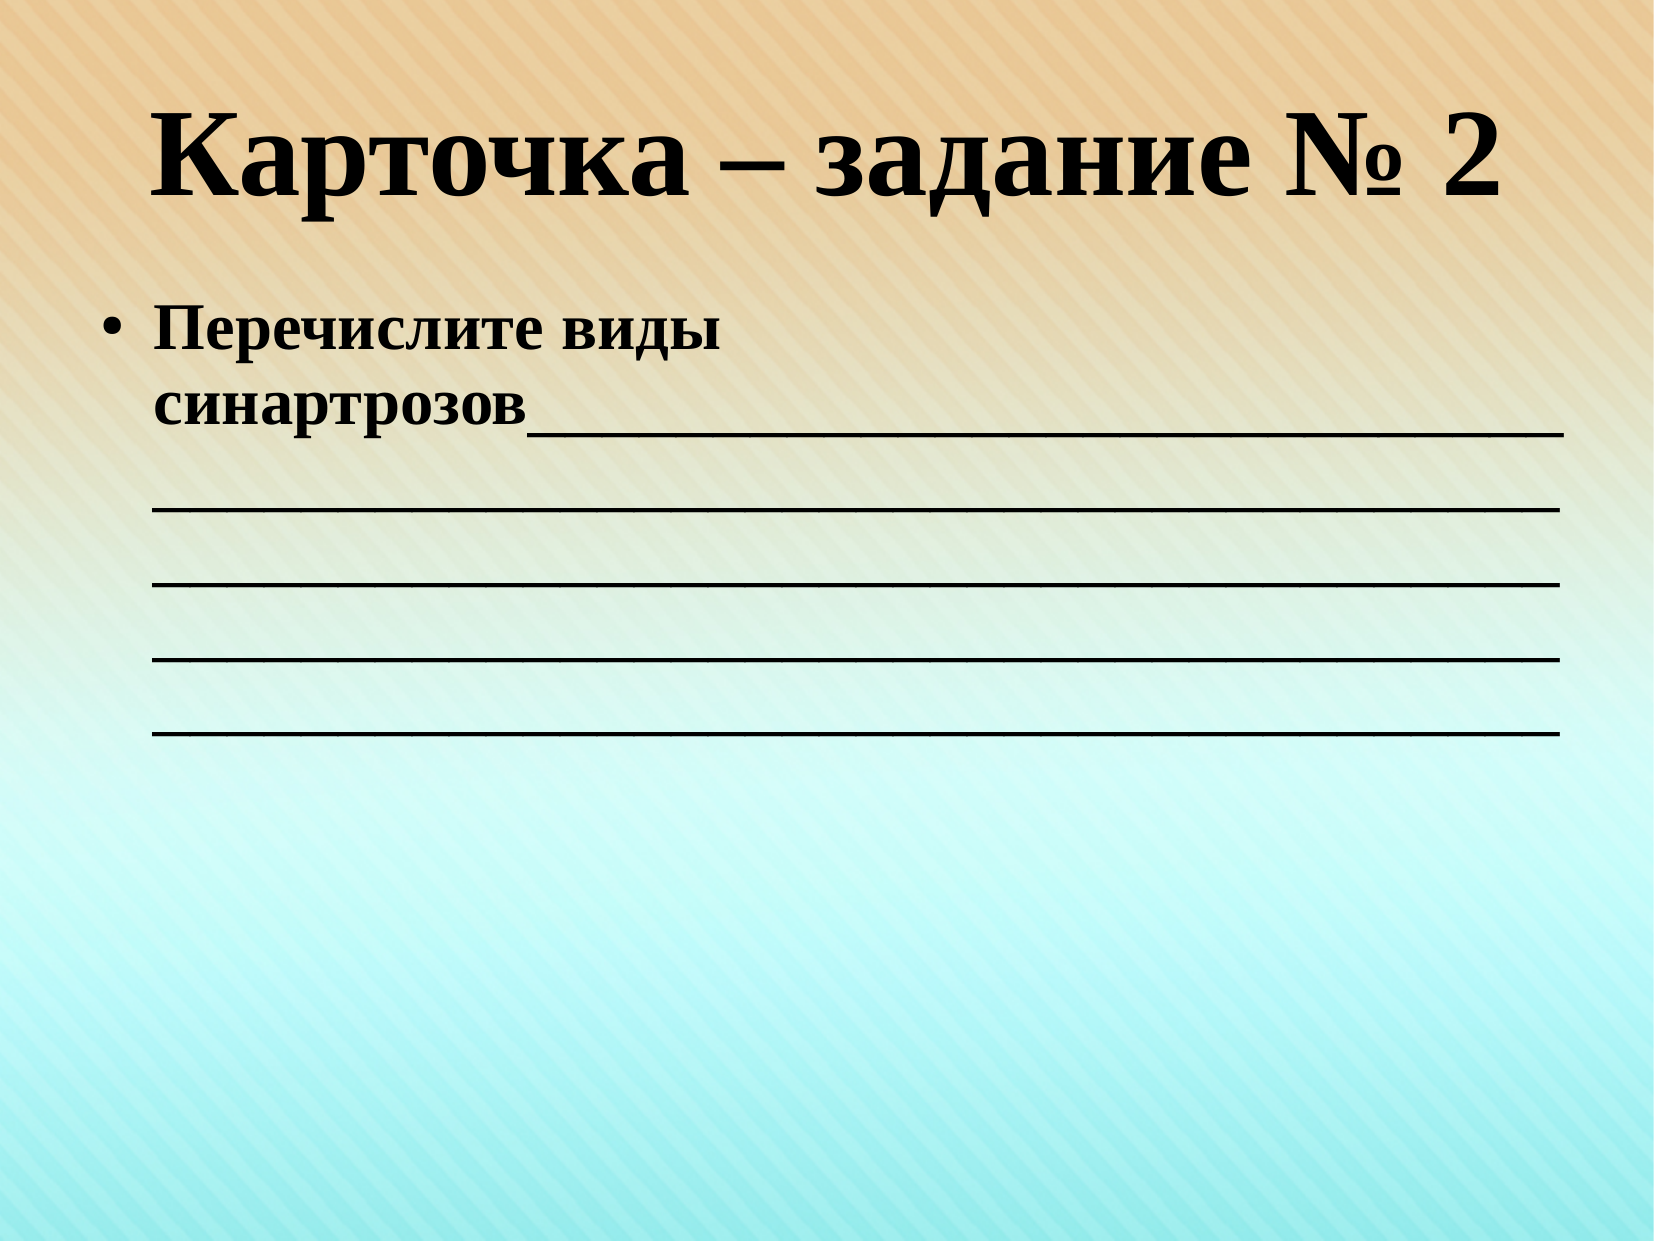

# Карточка – задание № 2
Перечислите виды синартрозов____________________________________________________________________________________________________________________________________________________________________________________